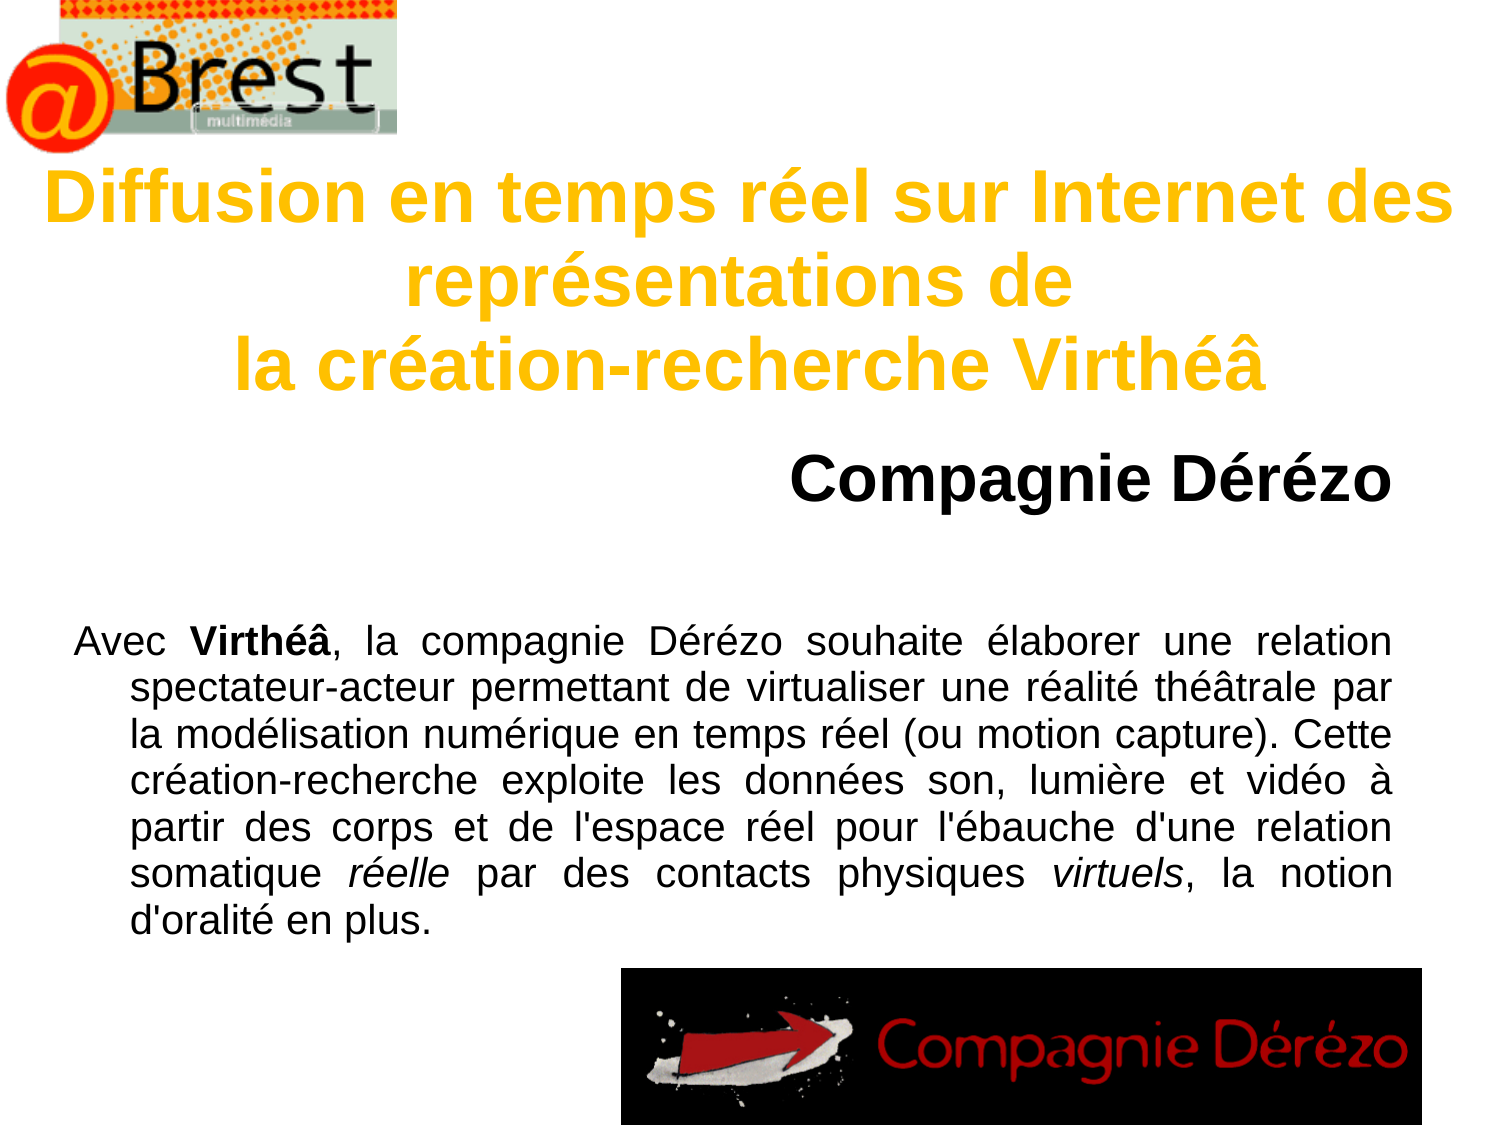

# Diffusion en temps réel sur Internet des représentations de la création-recherche Virthéâ
Compagnie Dérézo
Avec Virthéâ, la compagnie Dérézo souhaite élaborer une relation spectateur-acteur permettant de virtualiser une réalité théâtrale par la modélisation numérique en temps réel (ou motion capture). Cette création-recherche exploite les données son, lumière et vidéo à partir des corps et de l'espace réel pour l'ébauche d'une relation somatique réelle par des contacts physiques virtuels, la notion d'oralité en plus.